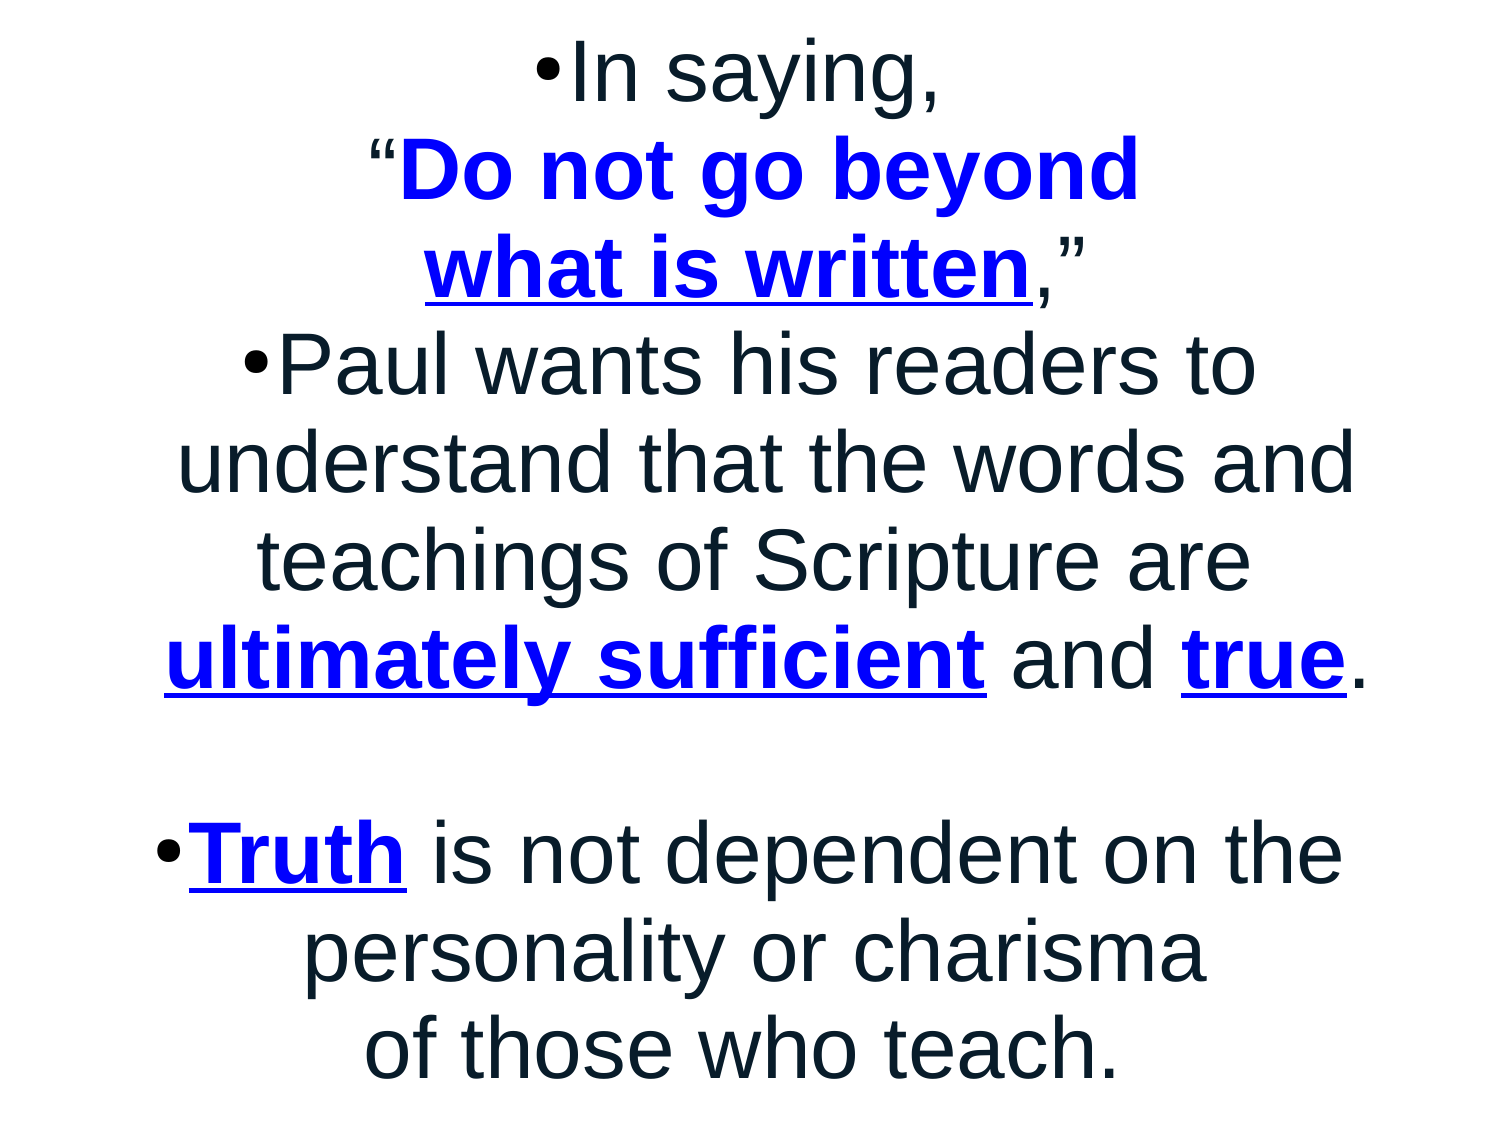

In saying,
“Do not go beyond
what is written,”
Paul wants his readers to understand that the words and teachings of Scripture are
ultimately sufficient and true.
Truth is not dependent on the personality or charisma
of those who teach.